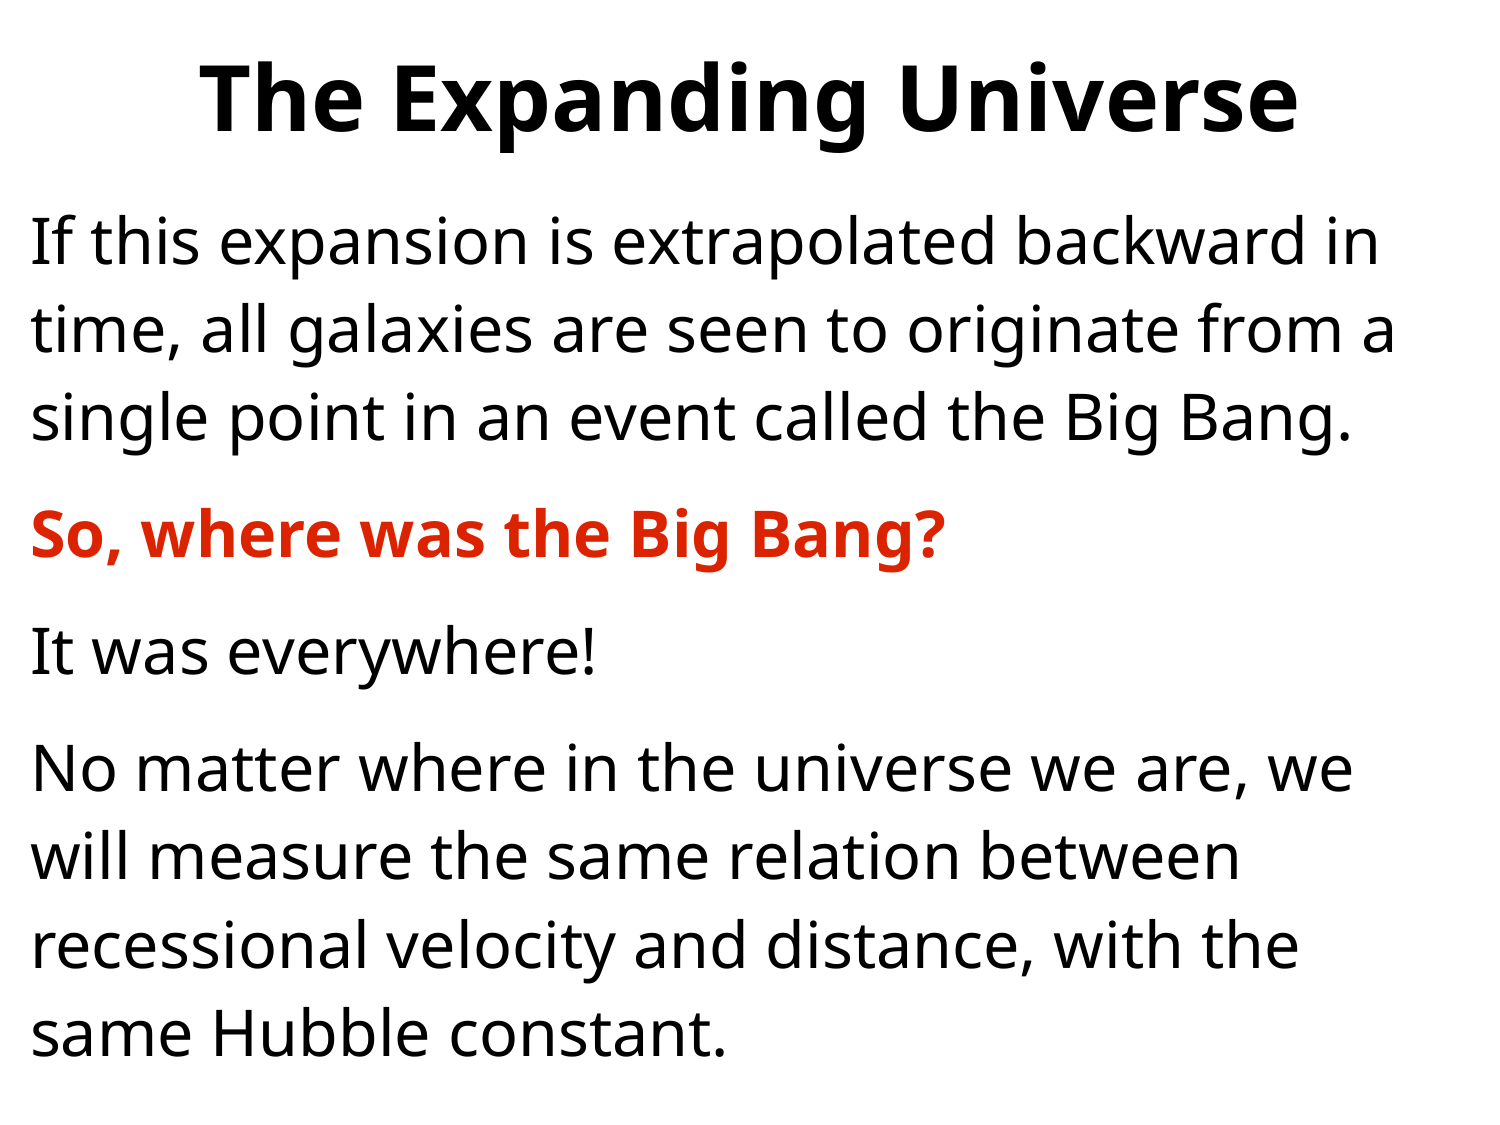

# The Expanding Universe
If this expansion is extrapolated backward in time, all galaxies are seen to originate from a single point in an event called the Big Bang.
So, where was the Big Bang?
It was everywhere!
No matter where in the universe we are, we will measure the same relation between recessional velocity and distance, with the same Hubble constant.